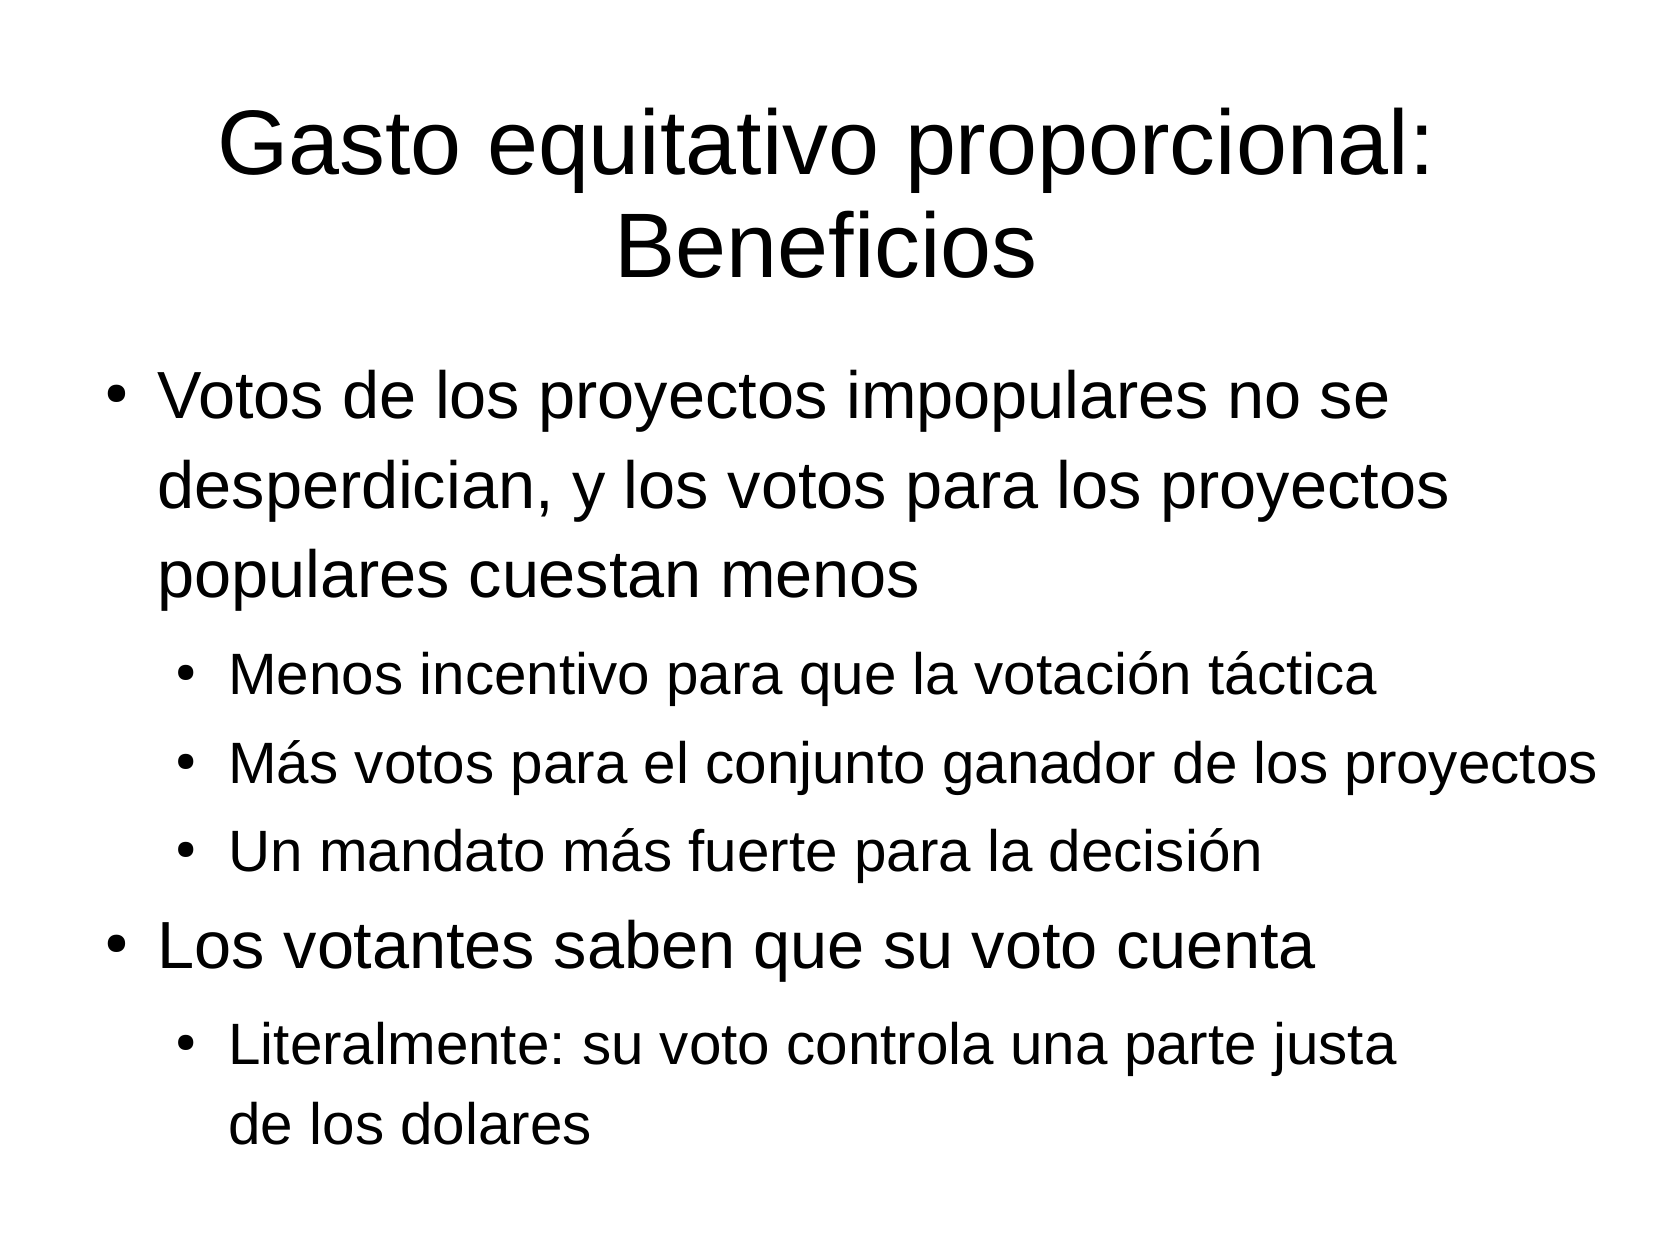

# Gasto equitativo proporcional: Beneficios
Votos de los proyectos impopulares no se desperdician, y los votos para los proyectos populares cuestan menos
Menos incentivo para que la votación táctica
Más votos para el conjunto ganador de los proyectos
Un mandato más fuerte para la decisión
Los votantes saben que su voto cuenta
Literalmente: su voto controla una parte justa
de los dolares